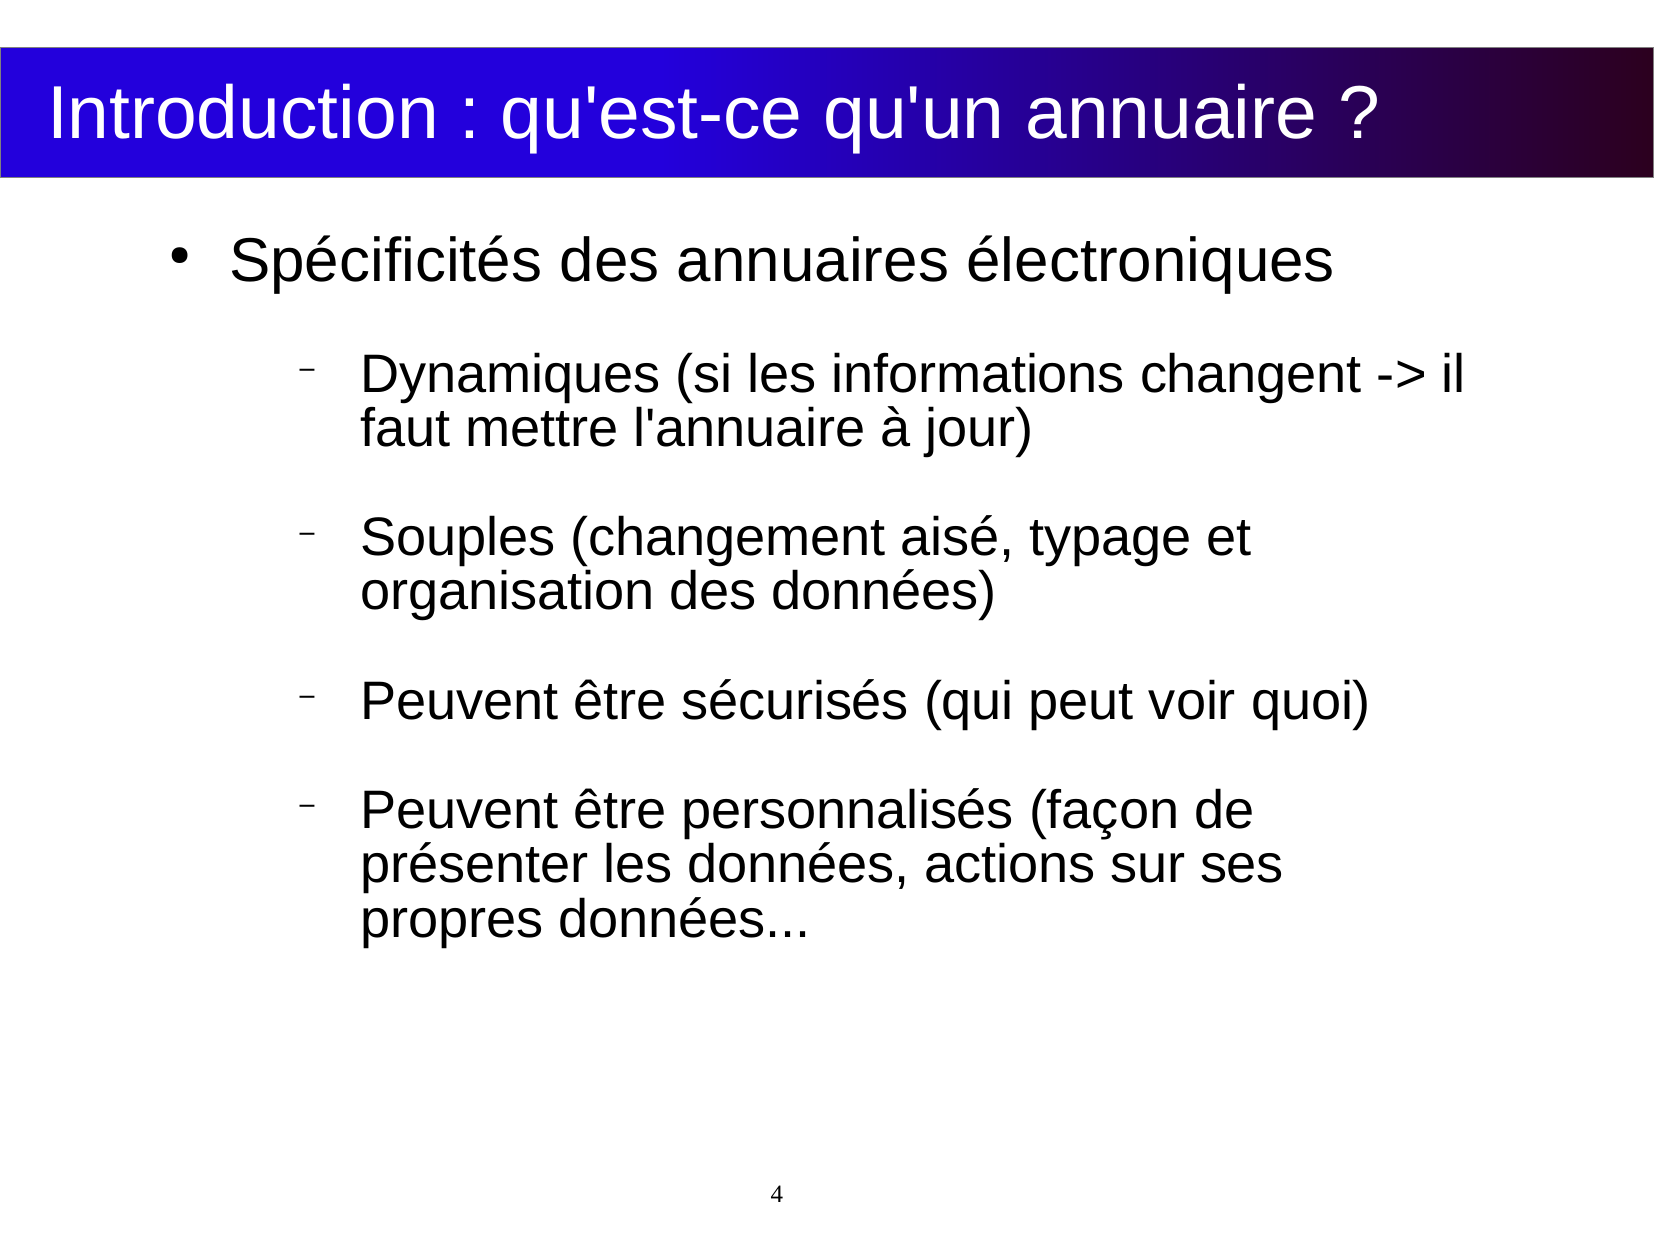

# Introduction : qu'est-ce qu'un annuaire ?
Spécificités des annuaires électroniques
Dynamiques (si les informations changent -> il faut mettre l'annuaire à jour)
Souples (changement aisé, typage et
organisation des données)
Peuvent être sécurisés (qui peut voir quoi)
Peuvent être personnalisés (façon de
présenter les données, actions sur ses
propres données...